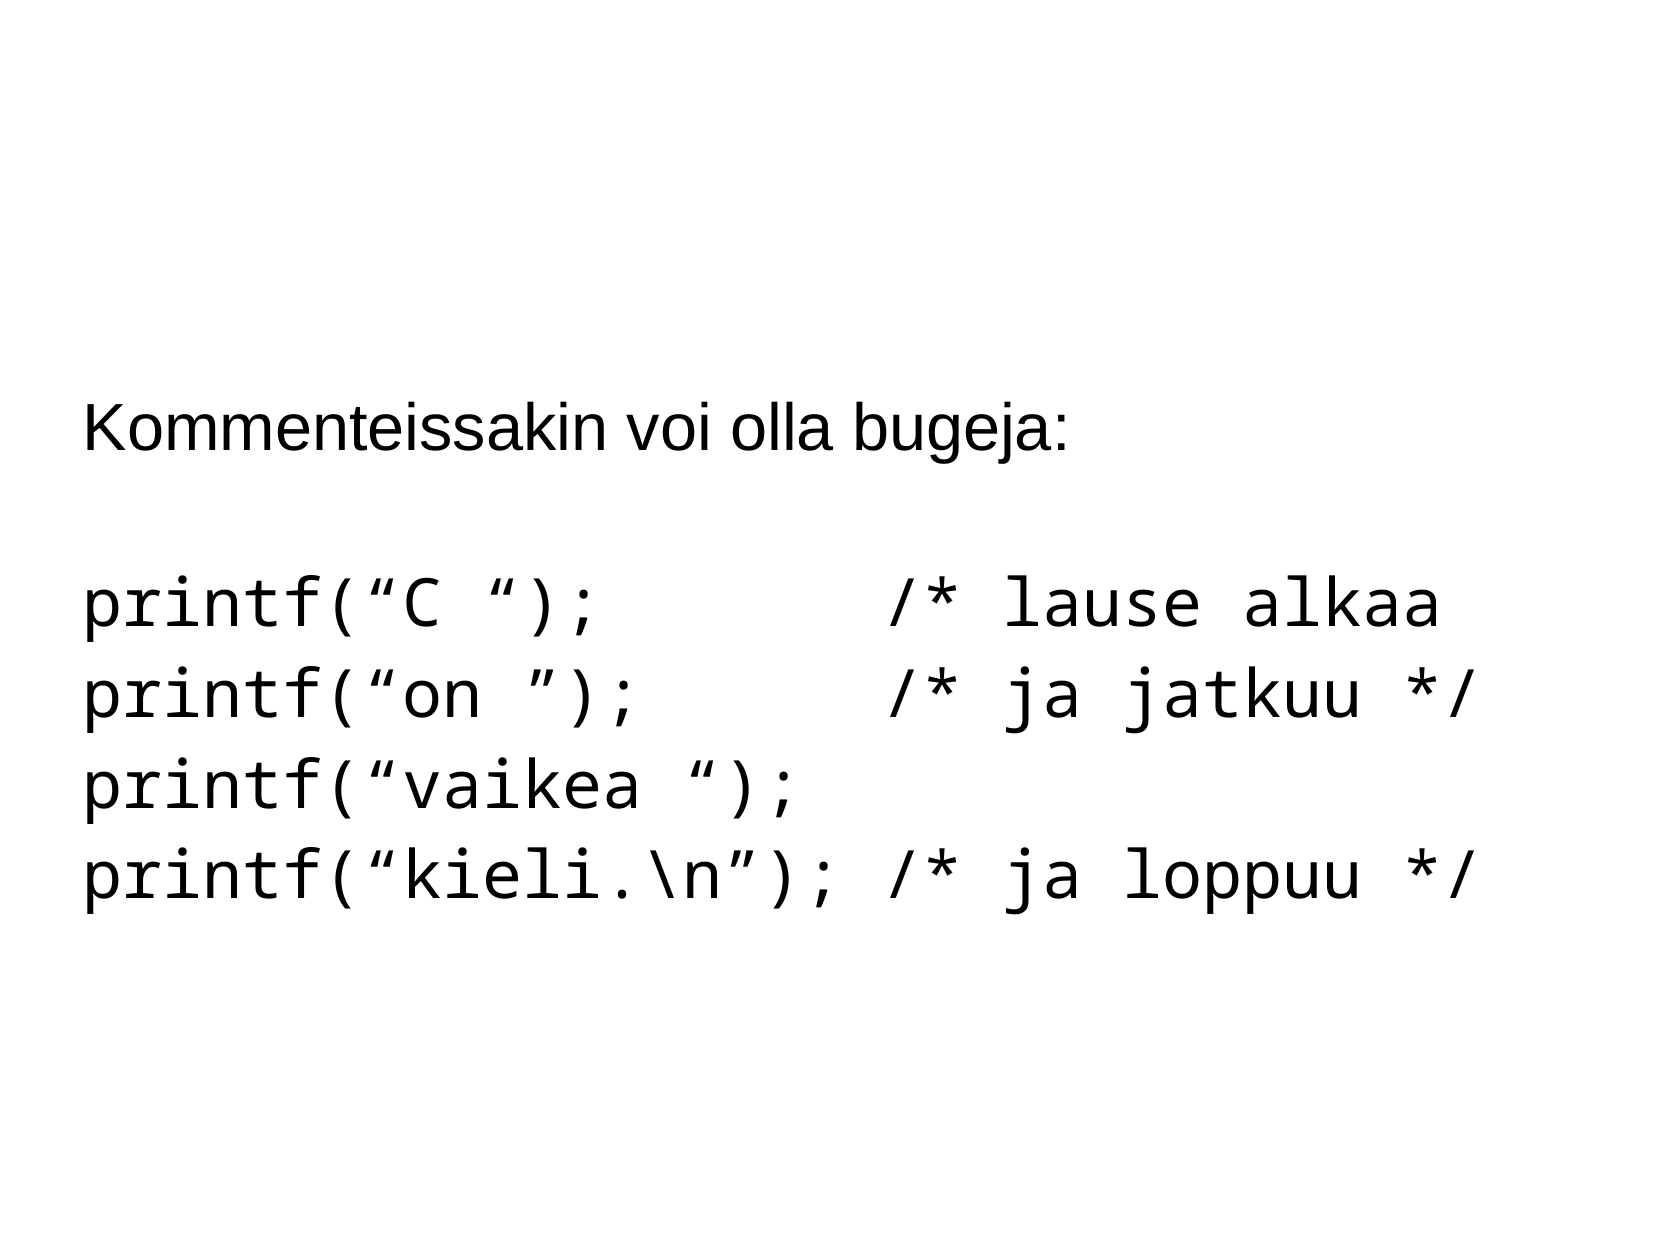

Kommenteissakin voi olla bugeja:
printf(“C “); /* lause alkaa
printf(“on ”); /* ja jatkuu */
printf(“vaikea “);
printf(“kieli.\n”); /* ja loppuu */